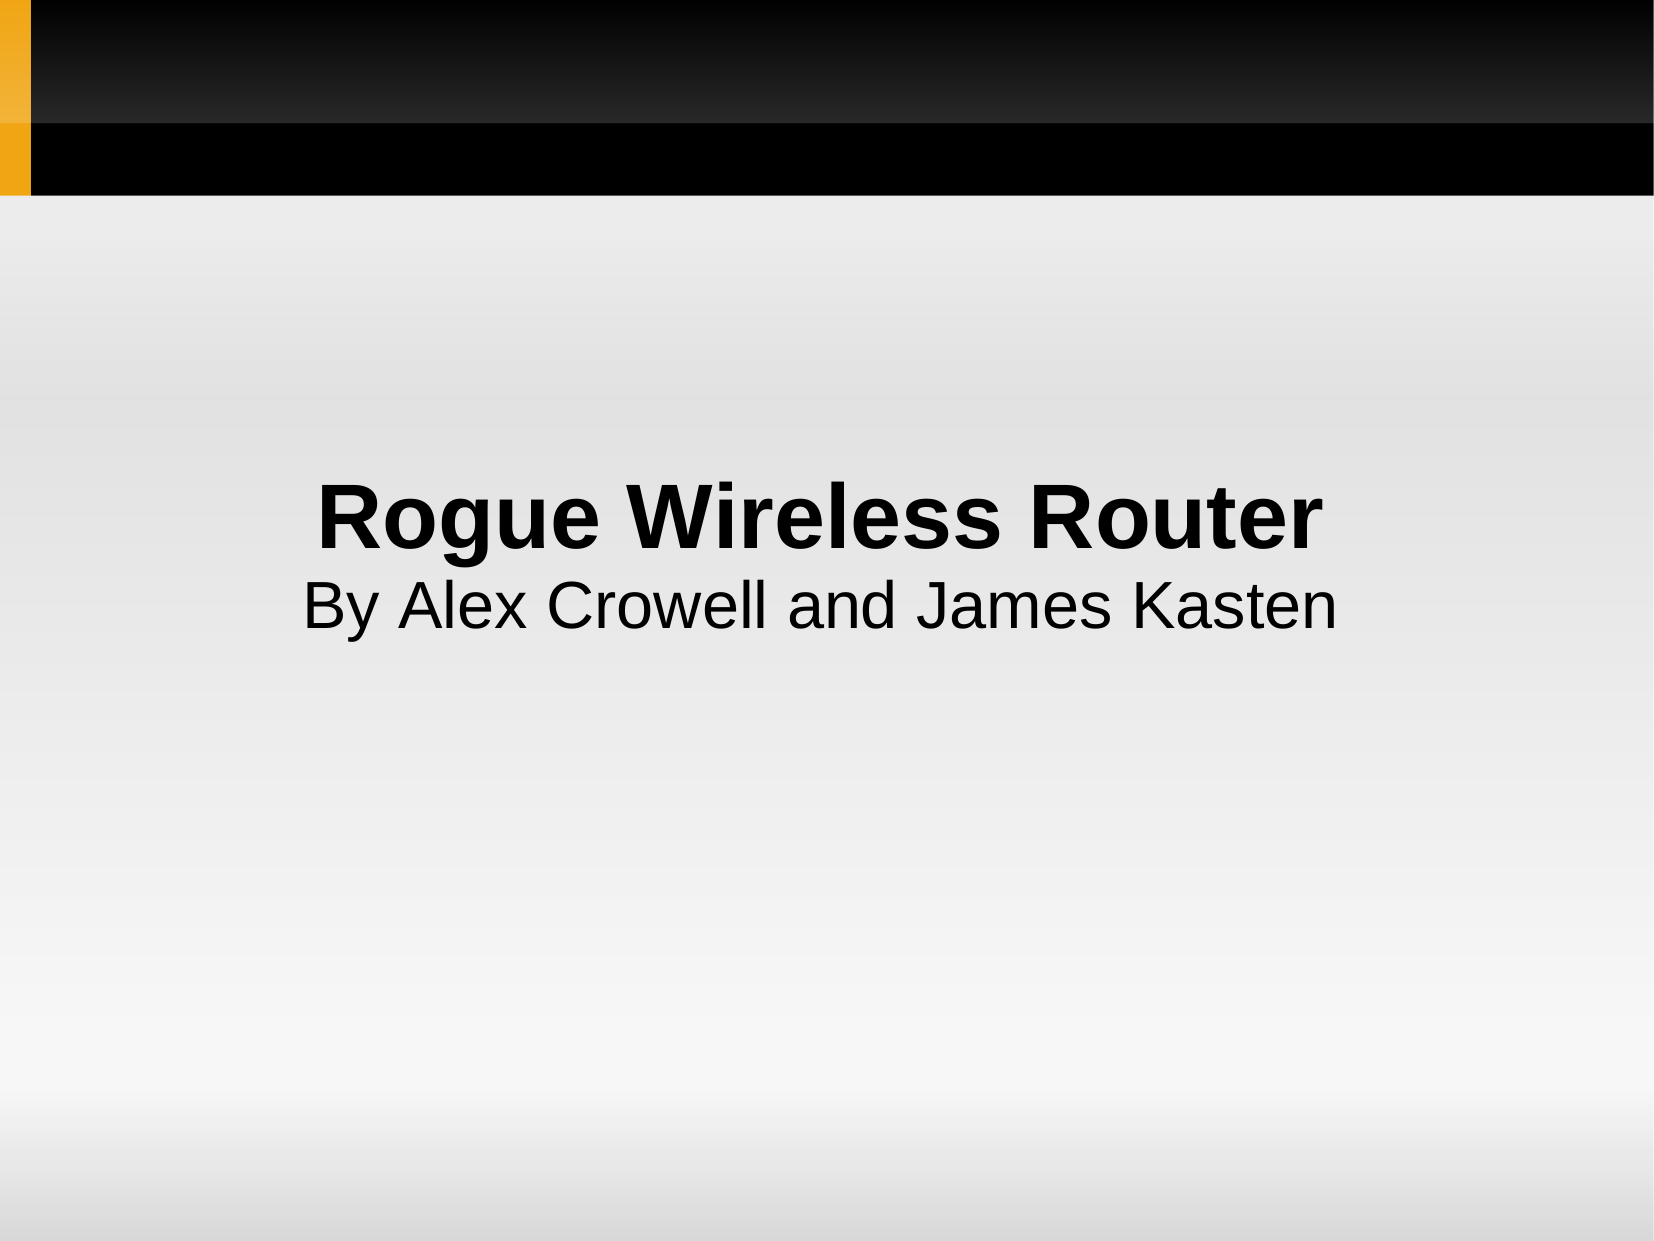

# Rogue Wireless Router
By Alex Crowell and James Kasten